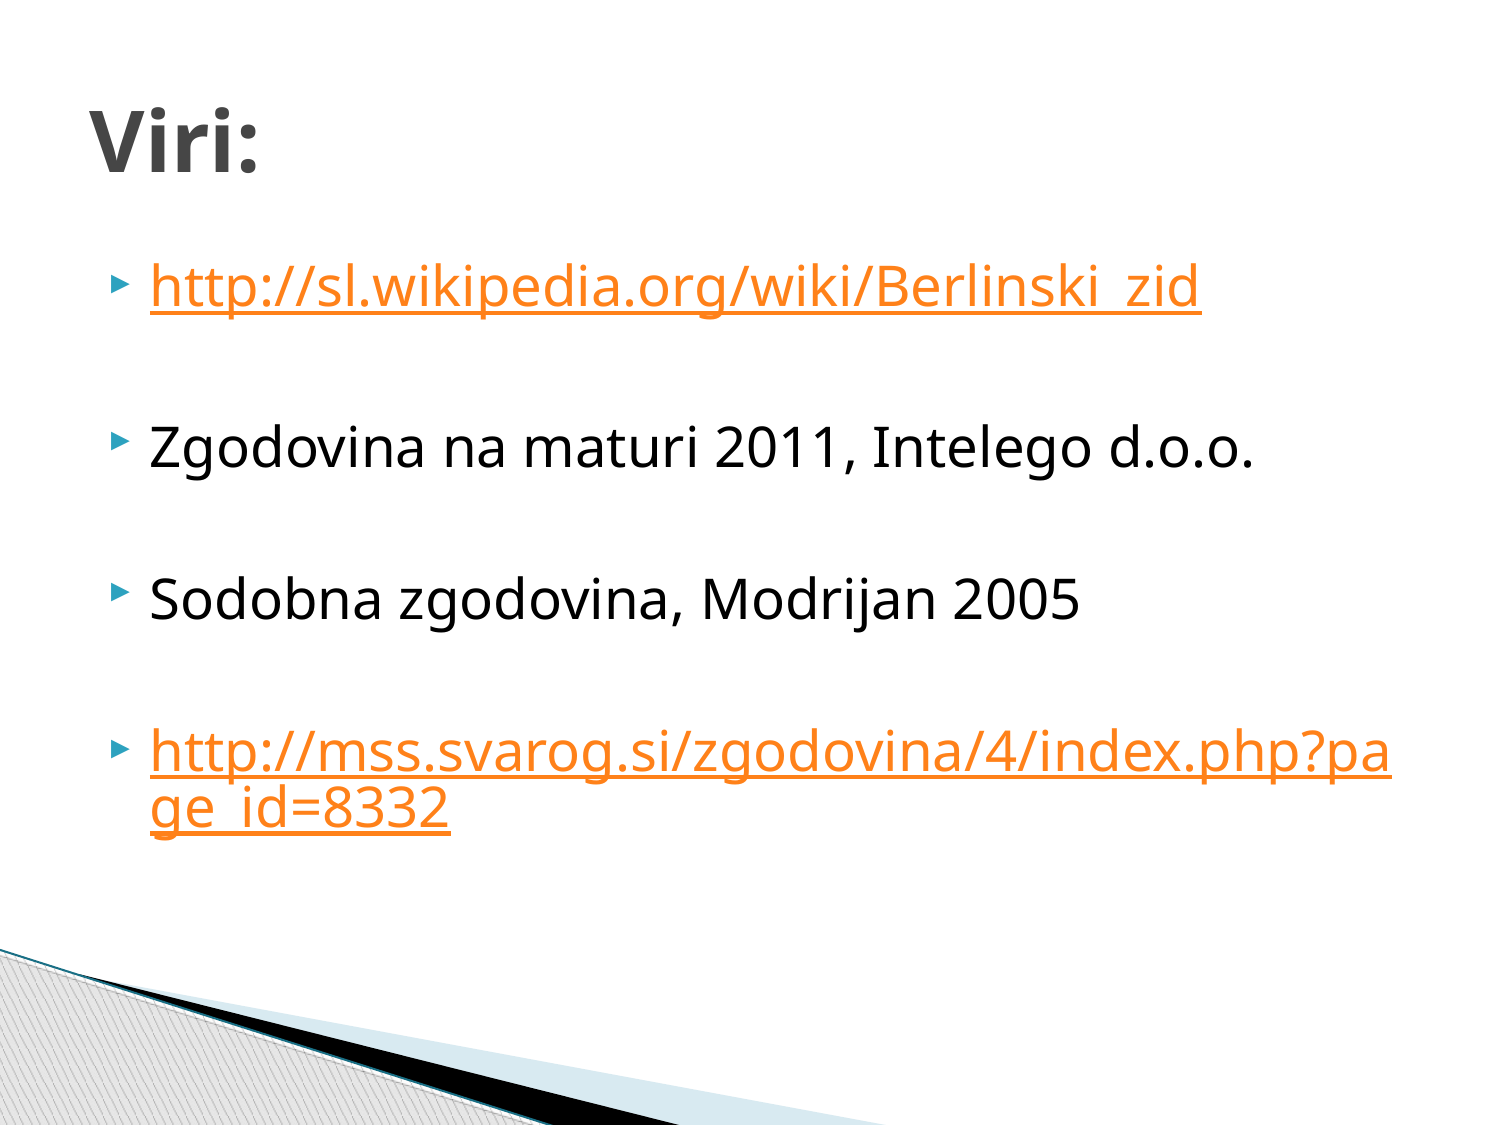

Viri:
# http://sl.wikipedia.org/wiki/Berlinski_zid
Zgodovina na maturi 2011, Intelego d.o.o.
Sodobna zgodovina, Modrijan 2005
http://mss.svarog.si/zgodovina/4/index.php?page_id=8332